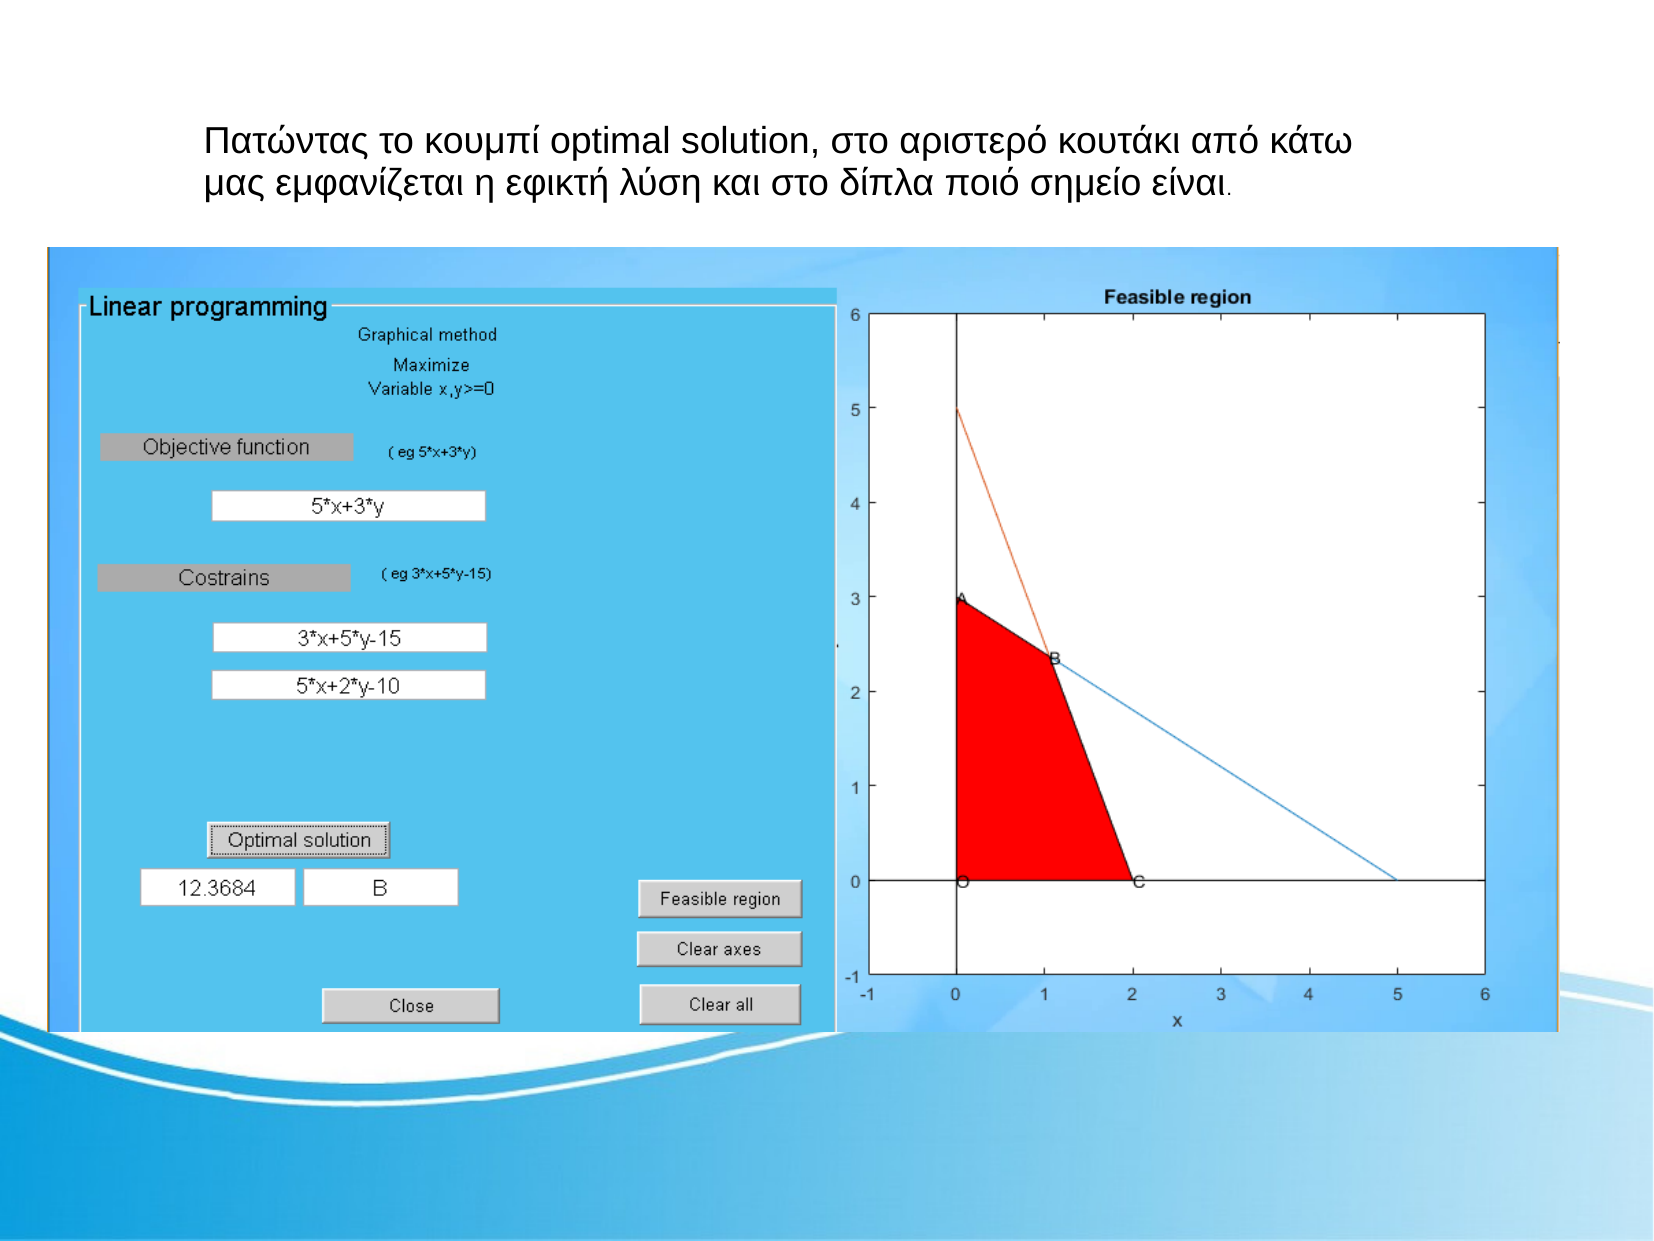

Πατώντας το κουμπί optimal solution, στο αριστερό κουτάκι από κάτω μας εμφανίζεται η εφικτή λύση και στο δίπλα ποιό σημείο είναι.